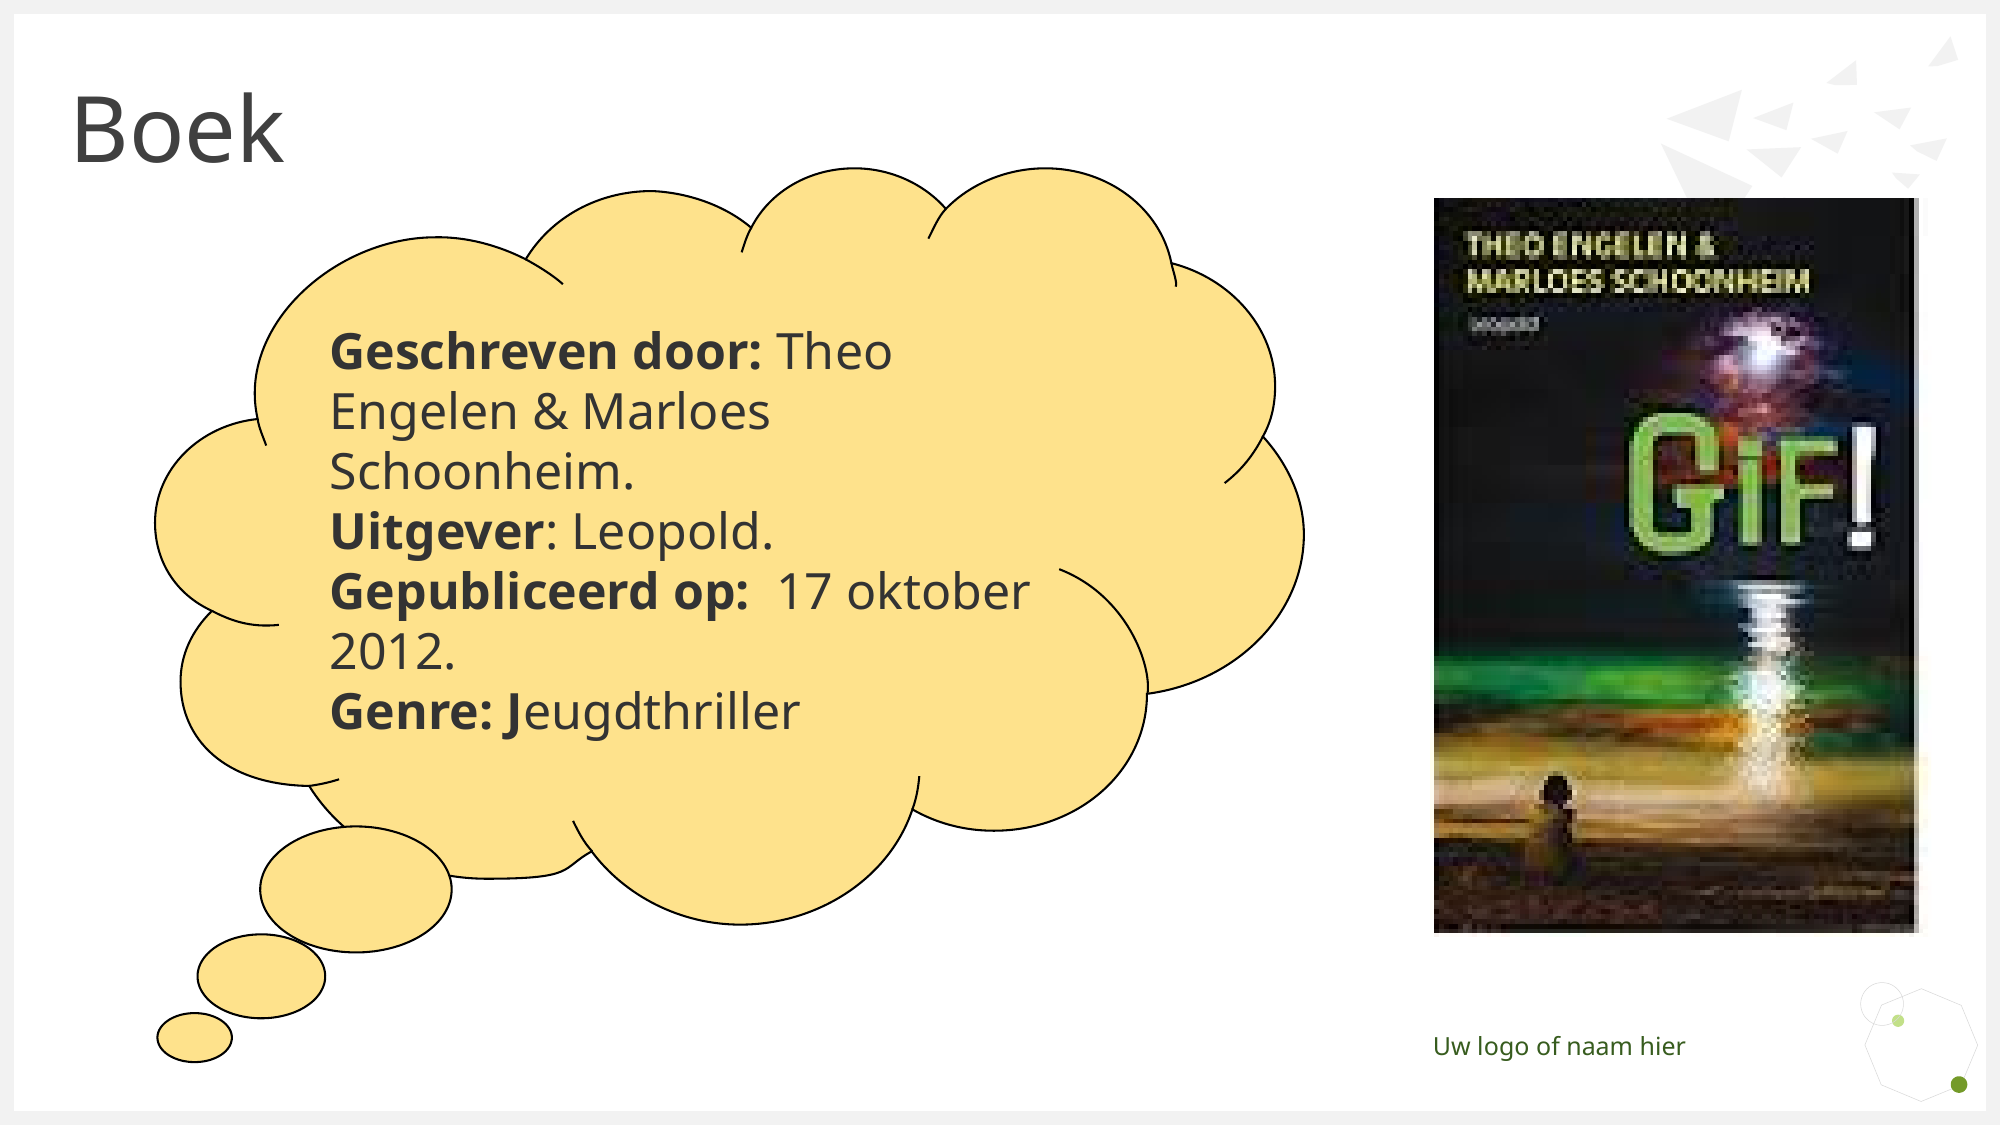

# Boek
Geschreven door: Theo Engelen & Marloes Schoonheim.
Uitgever: Leopold.
Gepubliceerd op: 17 oktober 2012.
Genre: Jeugdthriller